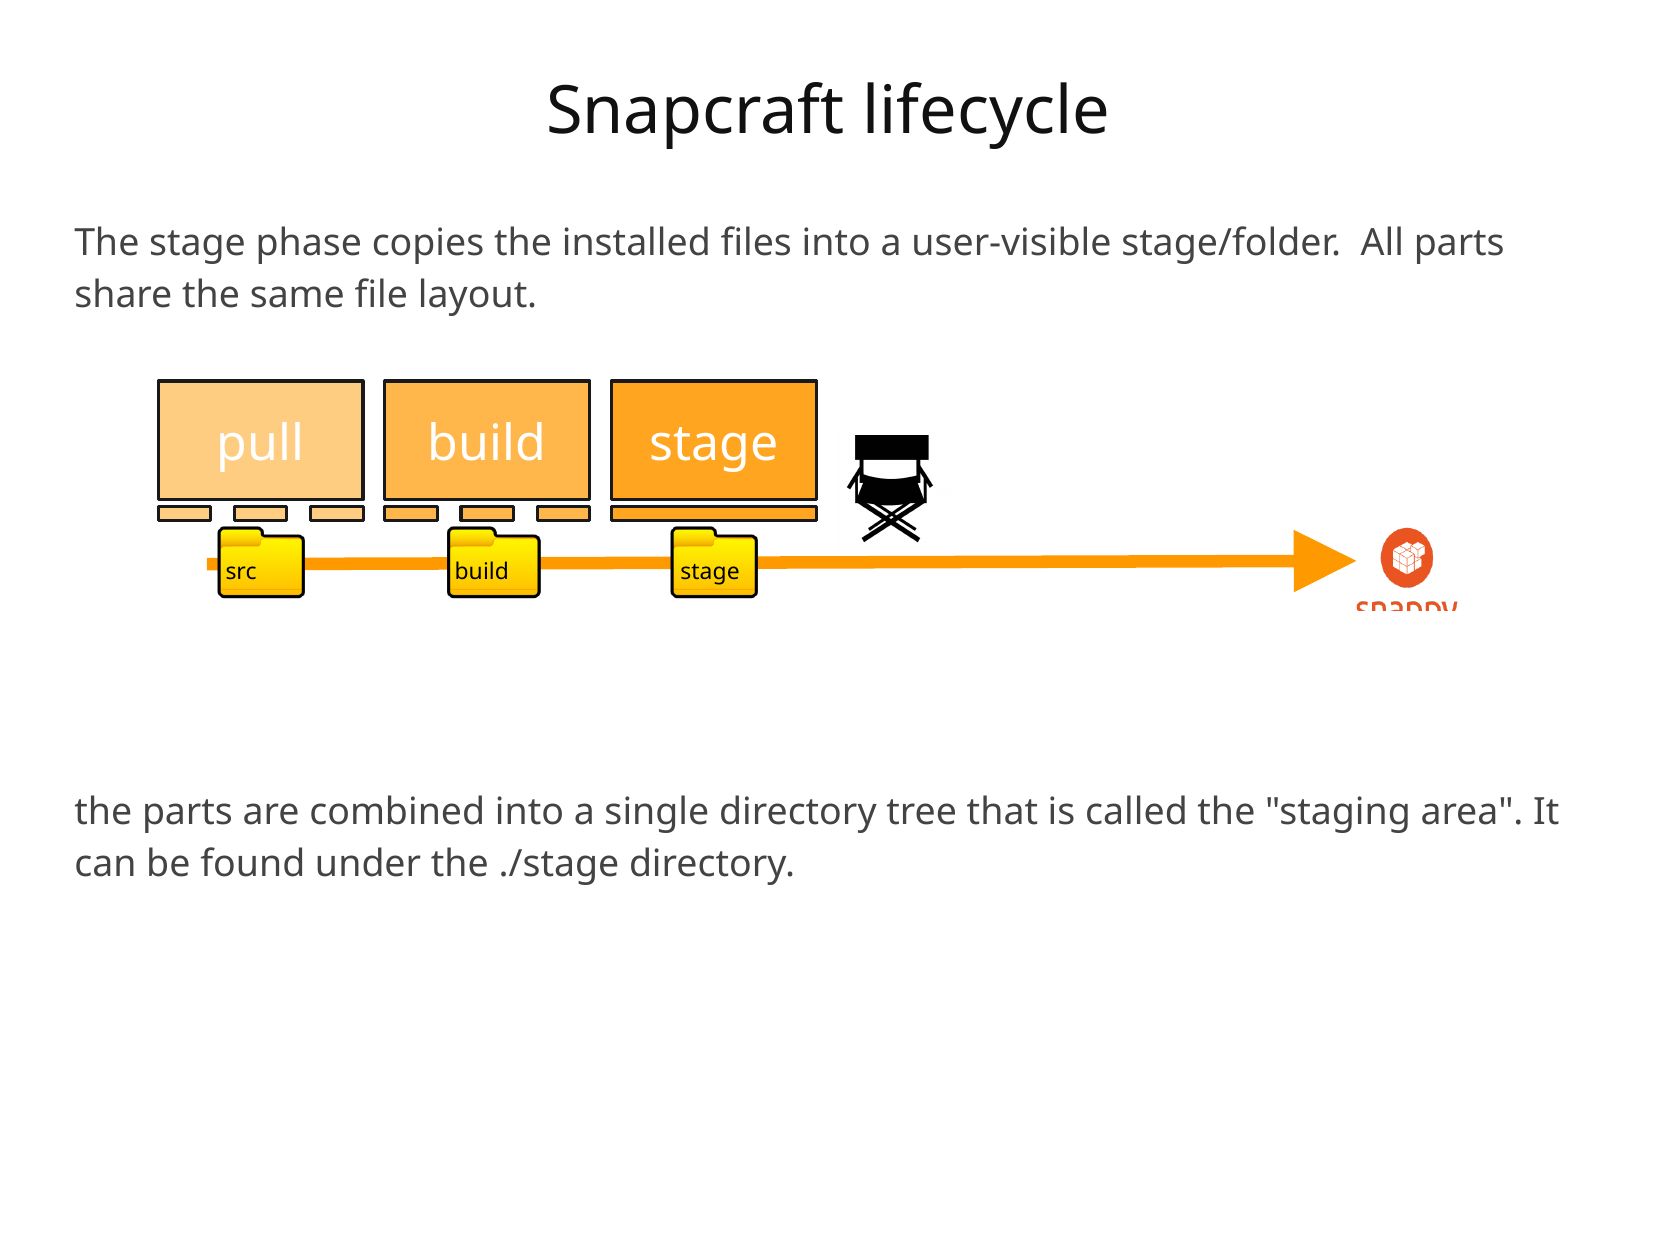

Snapcraft lifecycle
The stage phase copies the installed files into a user-visible stage/folder. All parts share the same file layout.
the parts are combined into a single directory tree that is called the "staging area". It can be found under the ./stage directory.
pull
build
stage
stage
src
src
build